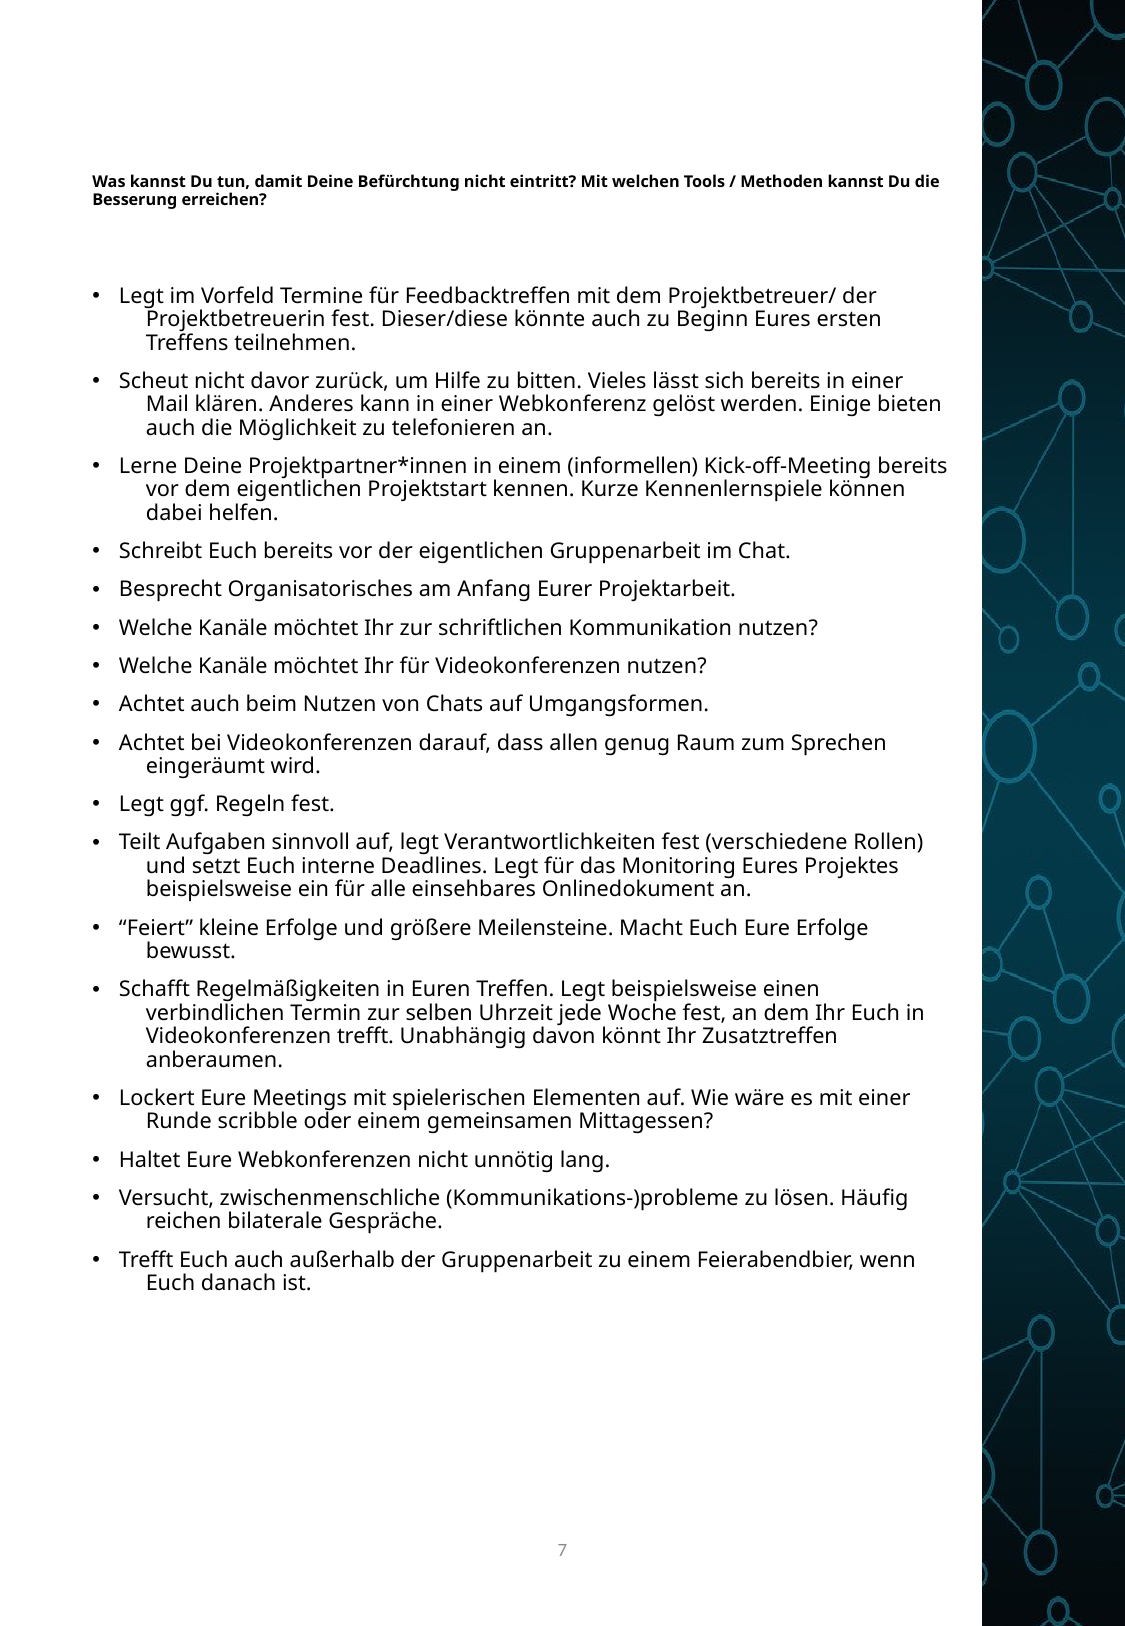

# Was kannst Du tun, damit Deine Befürchtung nicht eintritt? Mit welchen Tools / Methoden kannst Du die Besserung erreichen?
Legt im Vorfeld Termine für Feedbacktreffen mit dem Projektbetreuer/ der Projektbetreuerin fest. Dieser/diese könnte auch zu Beginn Eures ersten Treffens teilnehmen.
Scheut nicht davor zurück, um Hilfe zu bitten. Vieles lässt sich bereits in einer Mail klären. Anderes kann in einer Webkonferenz gelöst werden. Einige bieten auch die Möglichkeit zu telefonieren an.
Lerne Deine Projektpartner*innen in einem (informellen) Kick-off-Meeting bereits vor dem eigentlichen Projektstart kennen. Kurze Kennenlernspiele können dabei helfen.
Schreibt Euch bereits vor der eigentlichen Gruppenarbeit im Chat.
Besprecht Organisatorisches am Anfang Eurer Projektarbeit.
Welche Kanäle möchtet Ihr zur schriftlichen Kommunikation nutzen?
Welche Kanäle möchtet Ihr für Videokonferenzen nutzen?
Achtet auch beim Nutzen von Chats auf Umgangsformen.
Achtet bei Videokonferenzen darauf, dass allen genug Raum zum Sprechen eingeräumt wird.
Legt ggf. Regeln fest.
Teilt Aufgaben sinnvoll auf, legt Verantwortlichkeiten fest (verschiedene Rollen) und setzt Euch interne Deadlines. Legt für das Monitoring Eures Projektes beispielsweise ein für alle einsehbares Onlinedokument an.
“Feiert” kleine Erfolge und größere Meilensteine. Macht Euch Eure Erfolge bewusst.
Schafft Regelmäßigkeiten in Euren Treffen. Legt beispielsweise einen verbindlichen Termin zur selben Uhrzeit jede Woche fest, an dem Ihr Euch in Videokonferenzen trefft. Unabhängig davon könnt Ihr Zusatztreffen anberaumen.
Lockert Eure Meetings mit spielerischen Elementen auf. Wie wäre es mit einer Runde scribble oder einem gemeinsamen Mittagessen?
Haltet Eure Webkonferenzen nicht unnötig lang.
Versucht, zwischenmenschliche (Kommunikations-)probleme zu lösen. Häufig reichen bilaterale Gespräche.
Trefft Euch auch außerhalb der Gruppenarbeit zu einem Feierabendbier, wenn Euch danach ist.
7